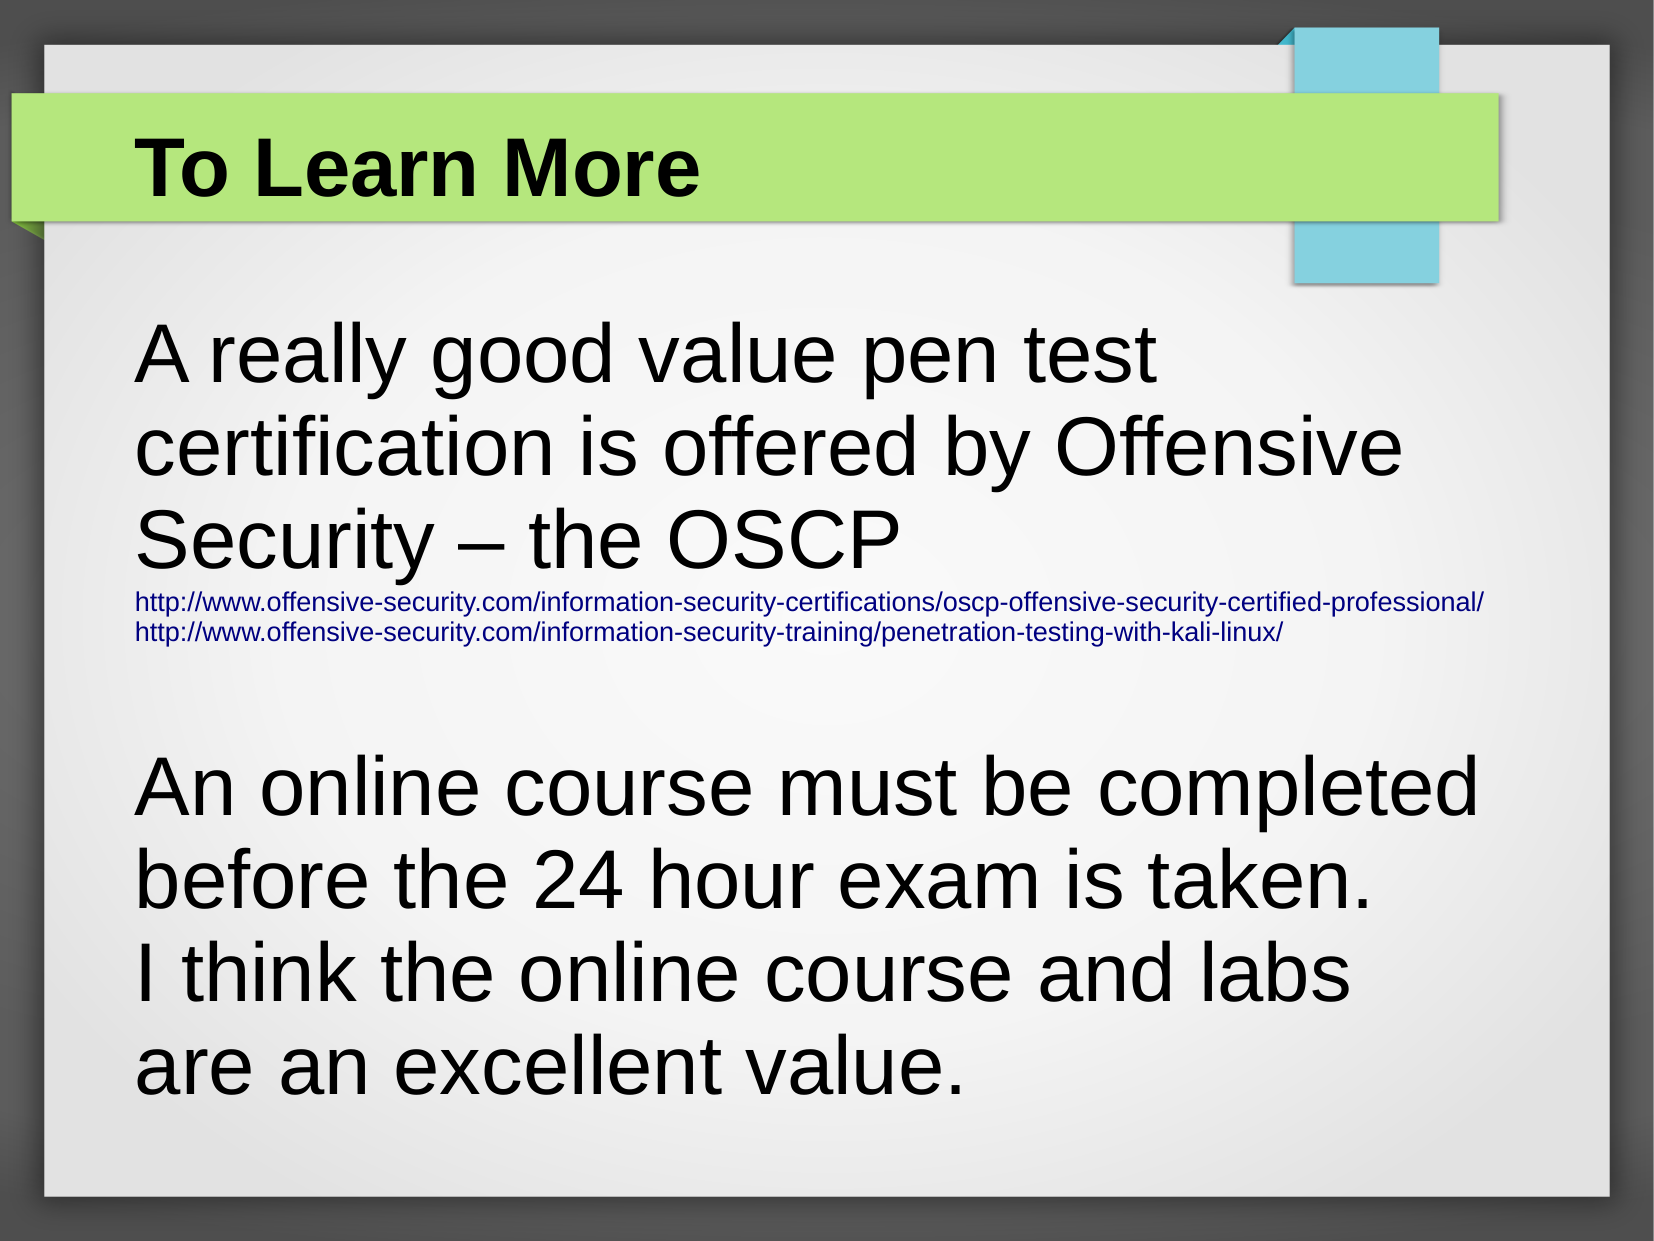

To Learn More
A really good value pen test
certification is offered by Offensive
Security – the OSCP
http://www.offensive-security.com/information-security-certifications/oscp-offensive-security-certified-professional/
http://www.offensive-security.com/information-security-training/penetration-testing-with-kali-linux/
An online course must be completed
before the 24 hour exam is taken.
I think the online course and labs
are an excellent value.